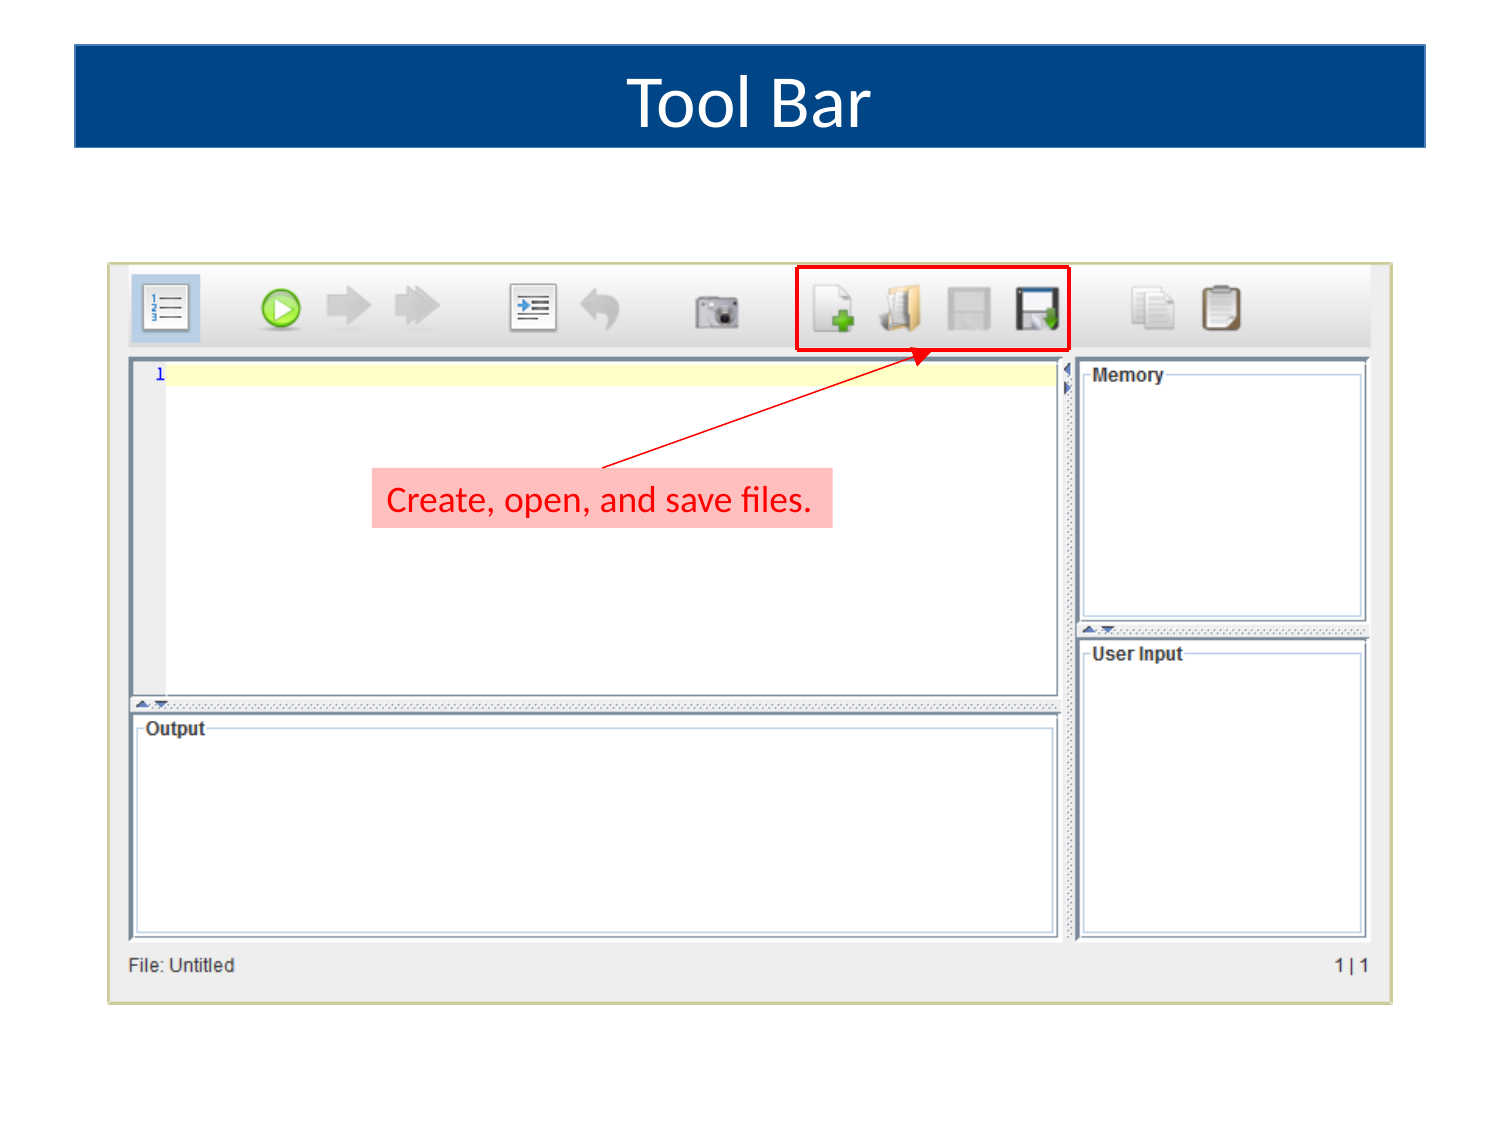

# Tool Bar
Create, open, and save files.